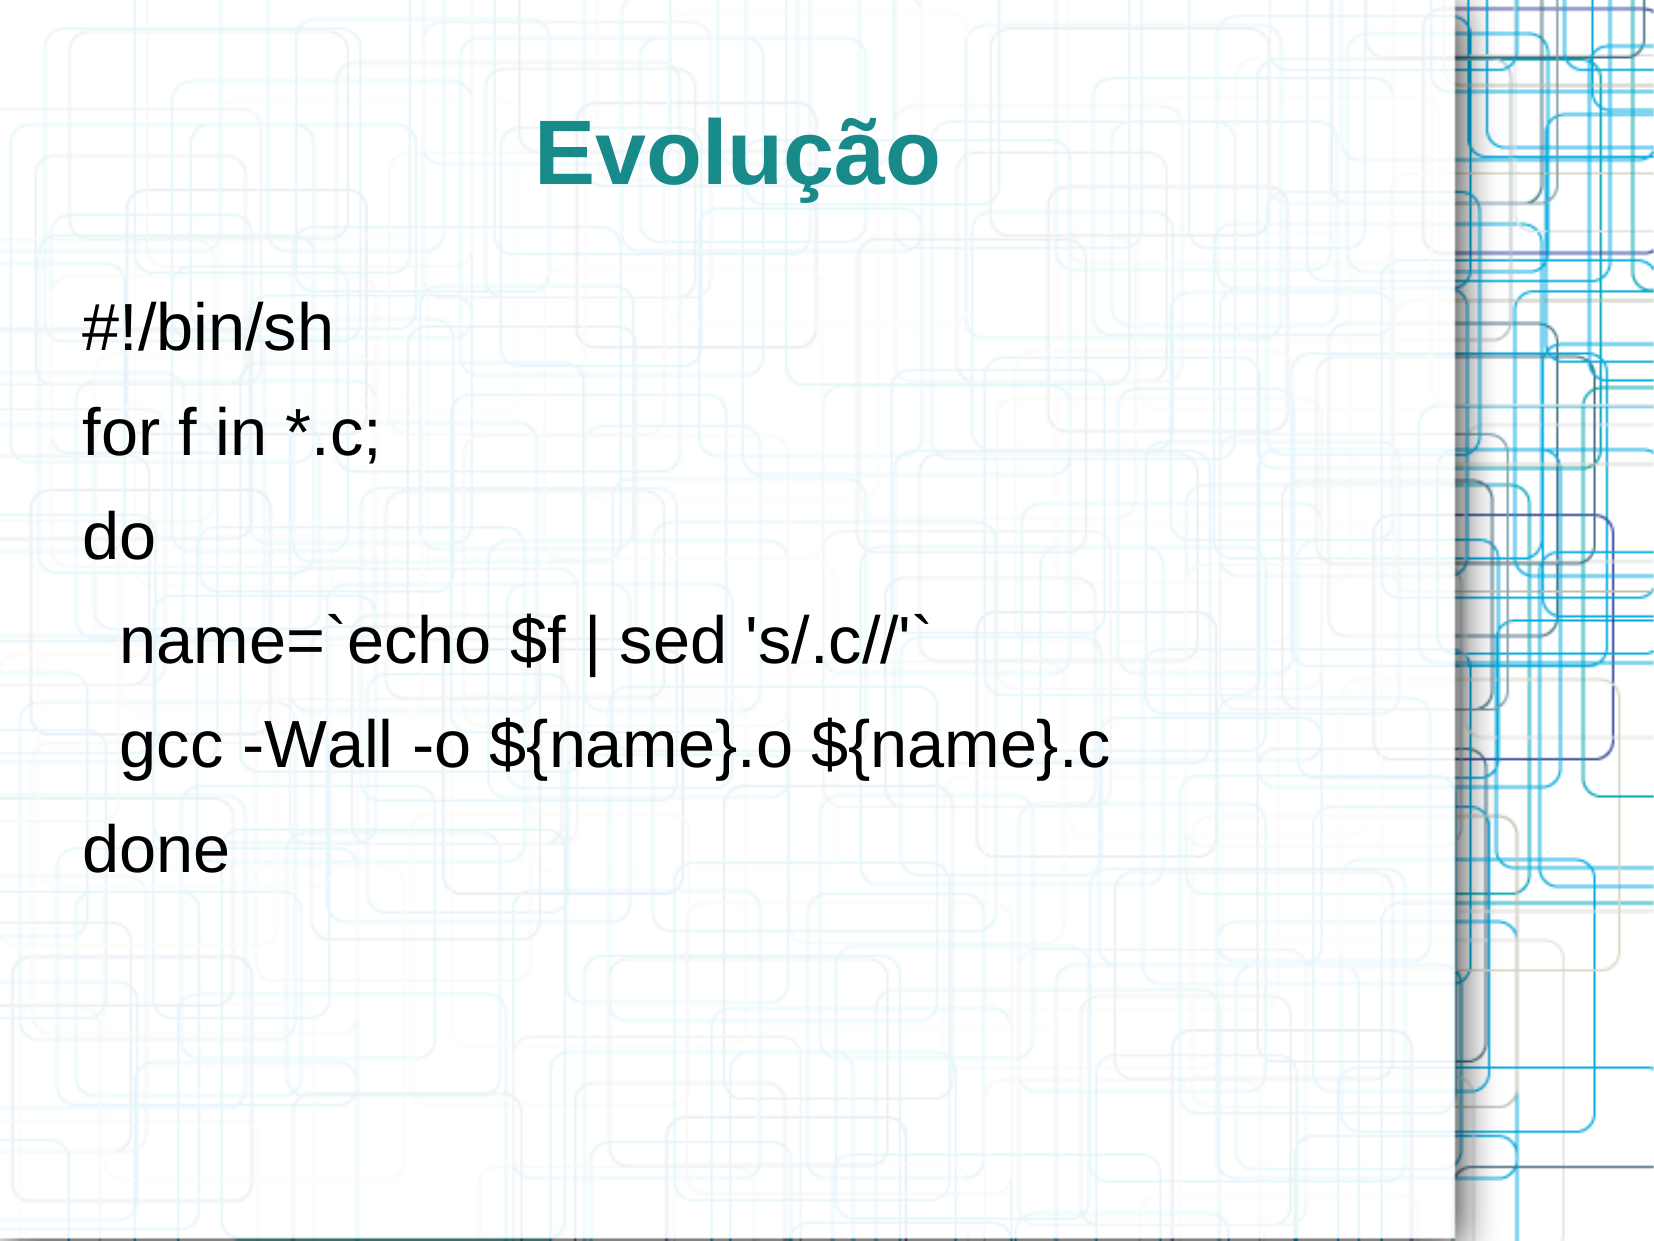

# Evolução
#!/bin/sh
for f in *.c;
do
 name=`echo $f | sed 's/.c//'`
 gcc -Wall -o ${name}.o ${name}.c
done